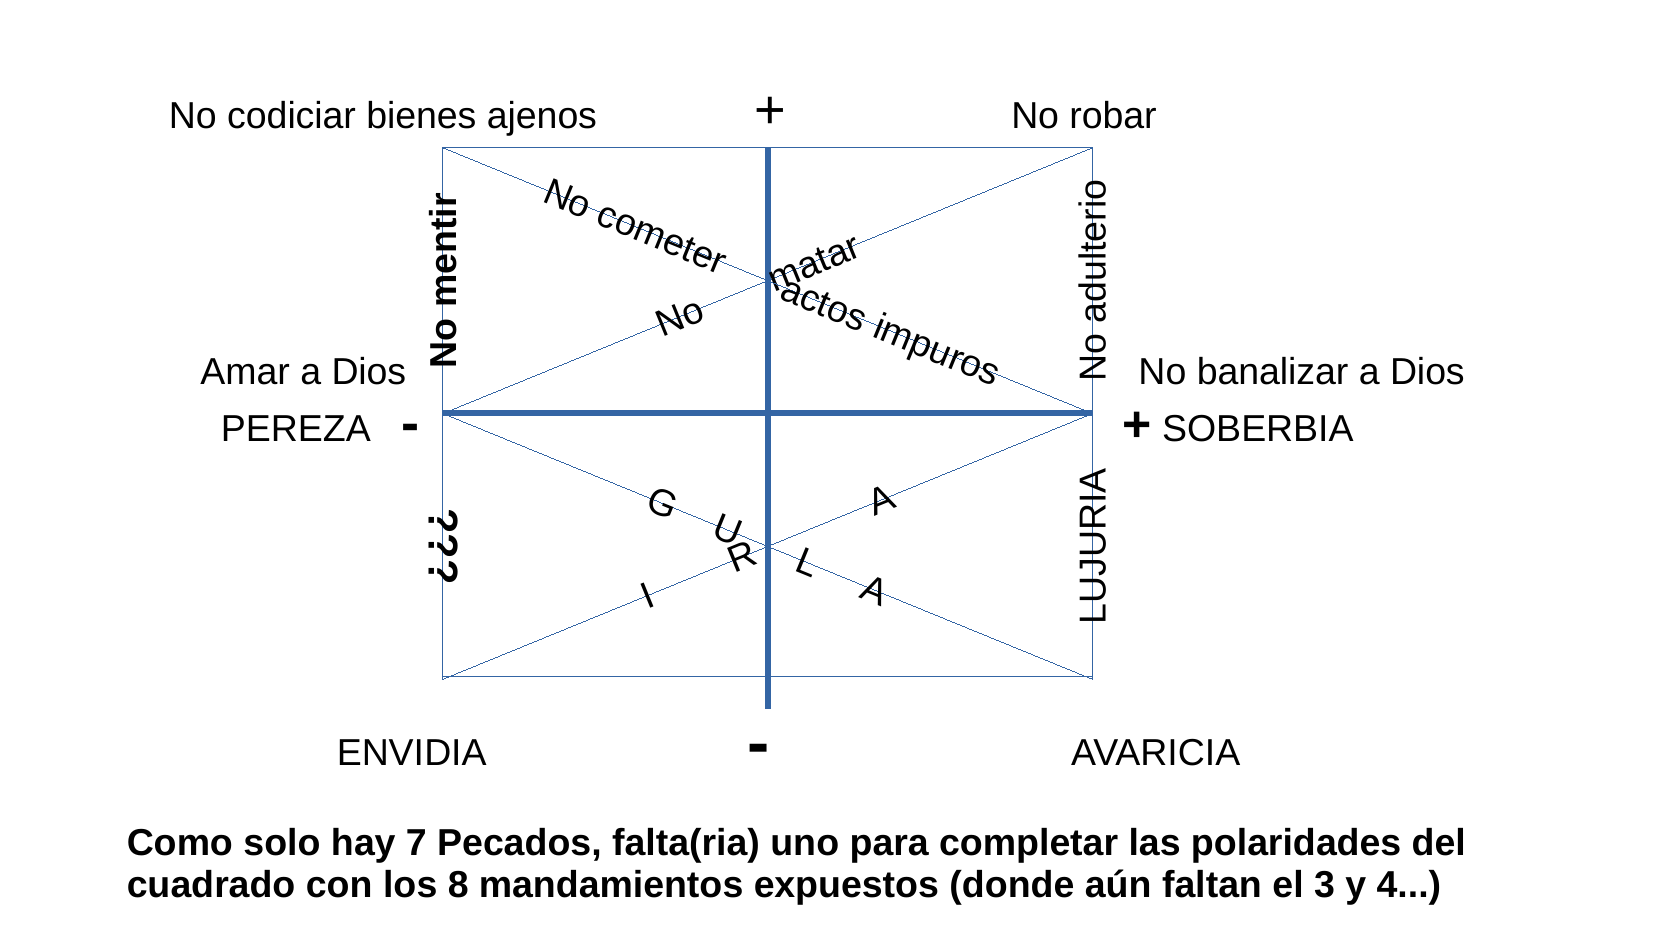

No codiciar bienes ajenos + No robar
 Amar a Dios No banalizar a Dios PEREZA - + SOBERBIA
 ENVIDIA - AVARICIA
Como solo hay 7 Pecados, falta(ria) uno para completar las polaridades del cuadrado con los 8 mandamientos expuestos (donde aún faltan el 3 y 4...)
No mentir
No matar
 No cometer actos impuros
No adulterio
???
G U L A
I R A
LUJURIA